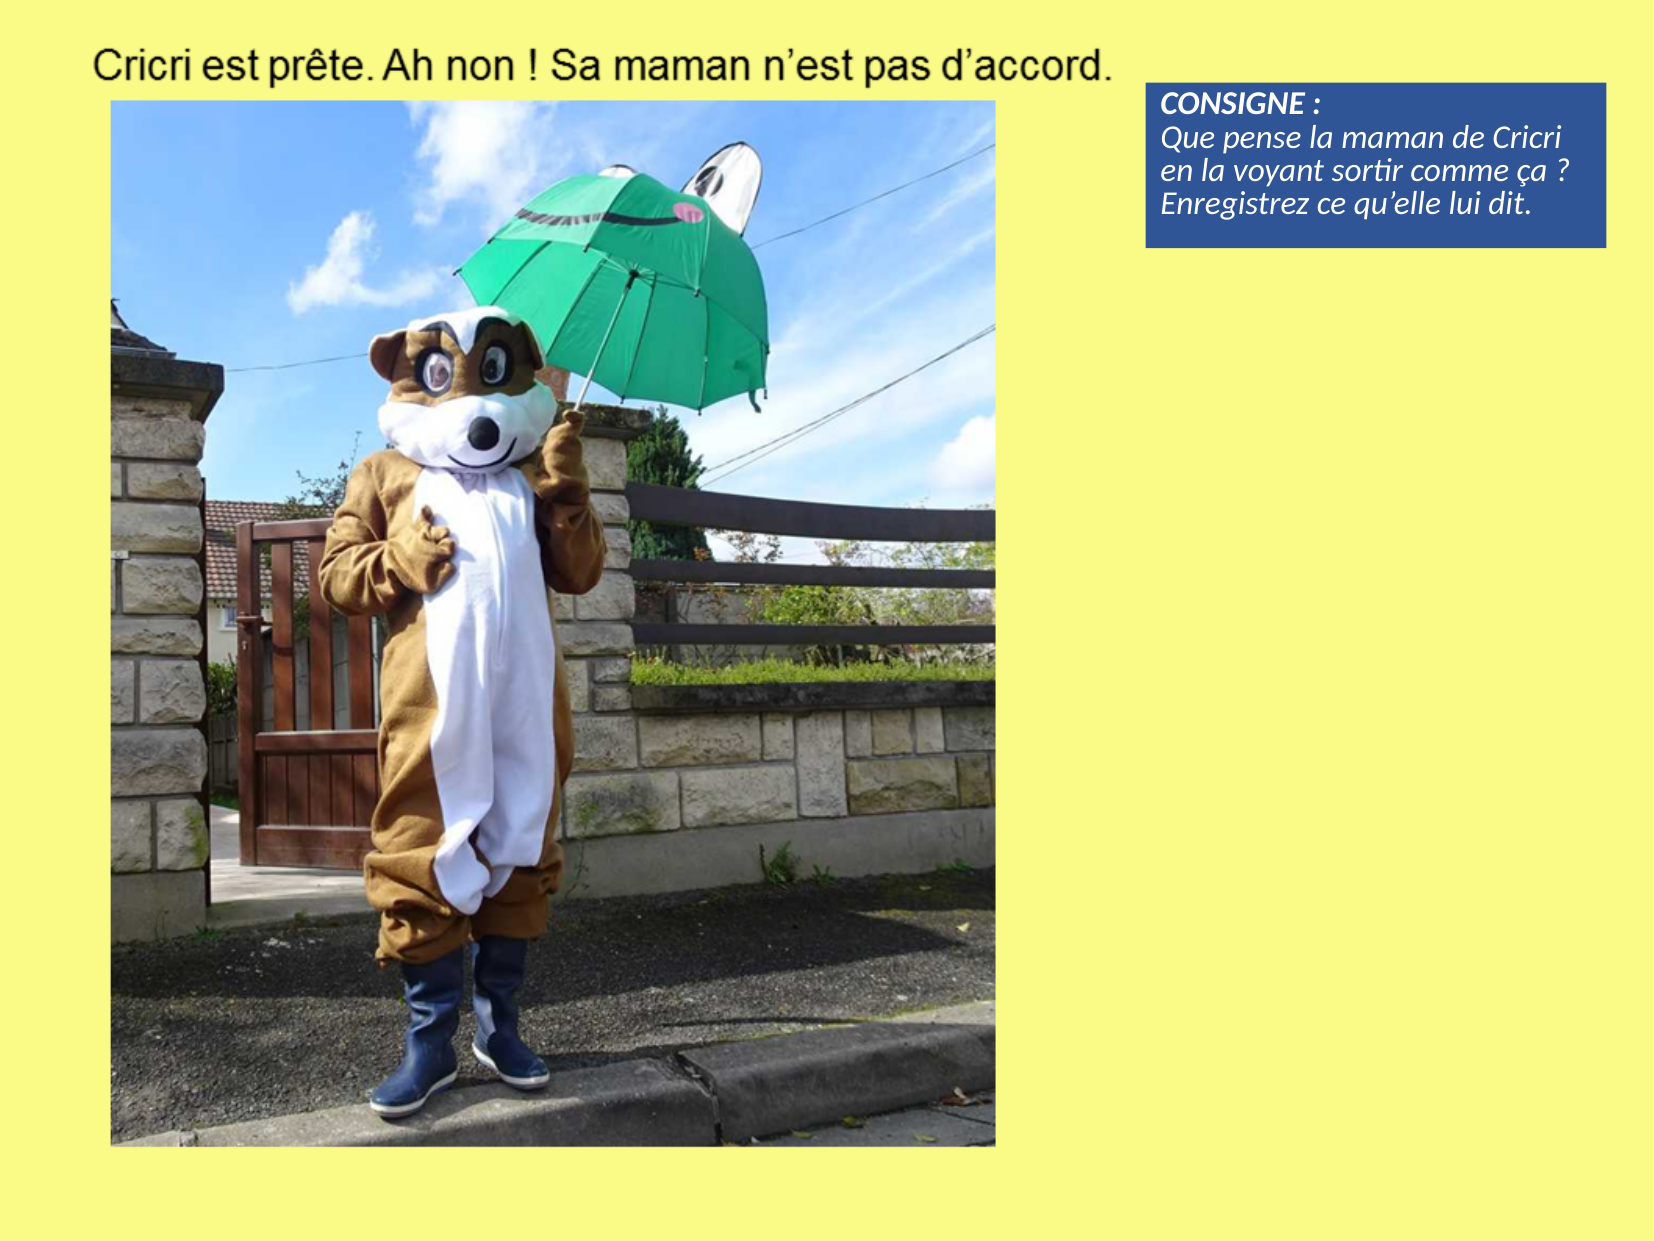

CONSIGNE :
Que pense la maman de Cricri en la voyant sortir comme ça ?
Enregistrez ce qu’elle lui dit.